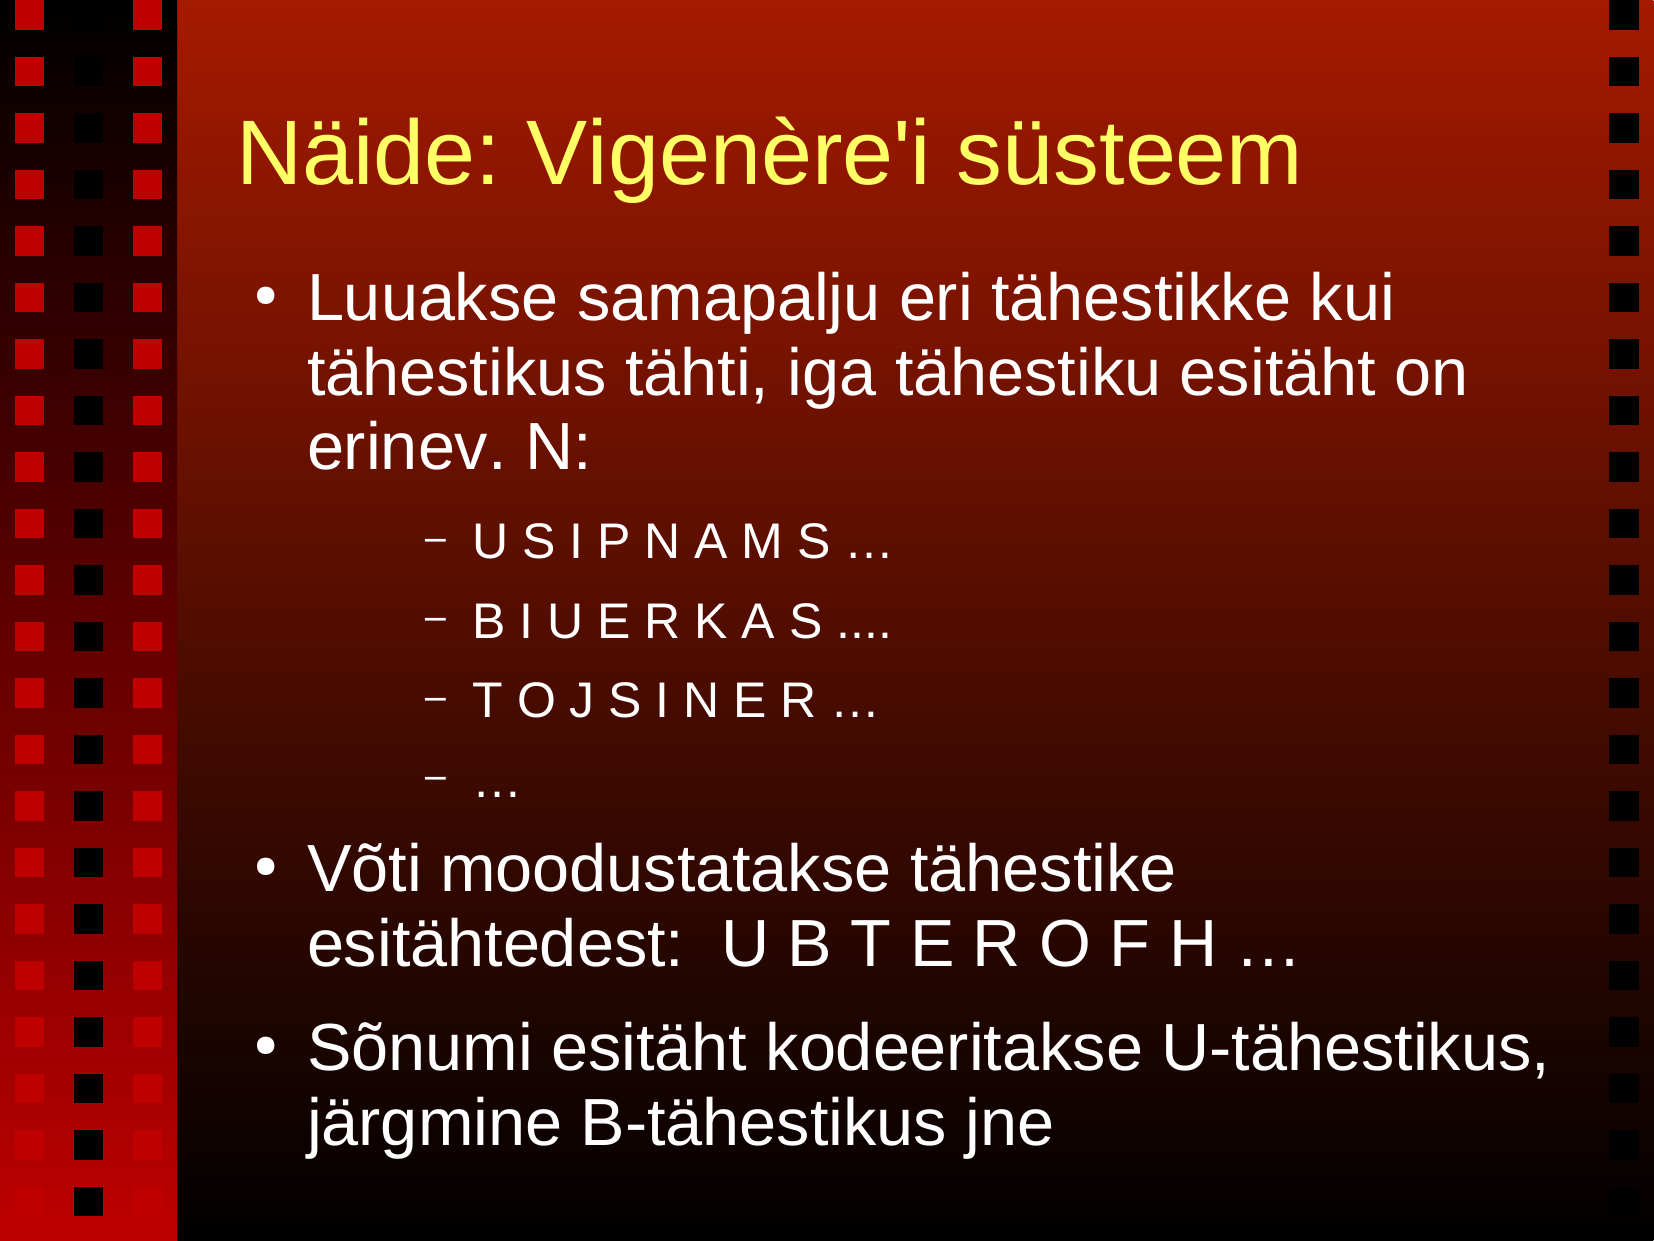

# Näide: Vigenère'i süsteem
Luuakse samapalju eri tähestikke kui tähestikus tähti, iga tähestiku esitäht on erinev. N:
U S I P N A M S …
B I U E R K A S ....
T O J S I N E R …
…
Võti moodustatakse tähestike esitähtedest: U B T E R O F H …
Sõnumi esitäht kodeeritakse U-tähestikus, järgmine B-tähestikus jne